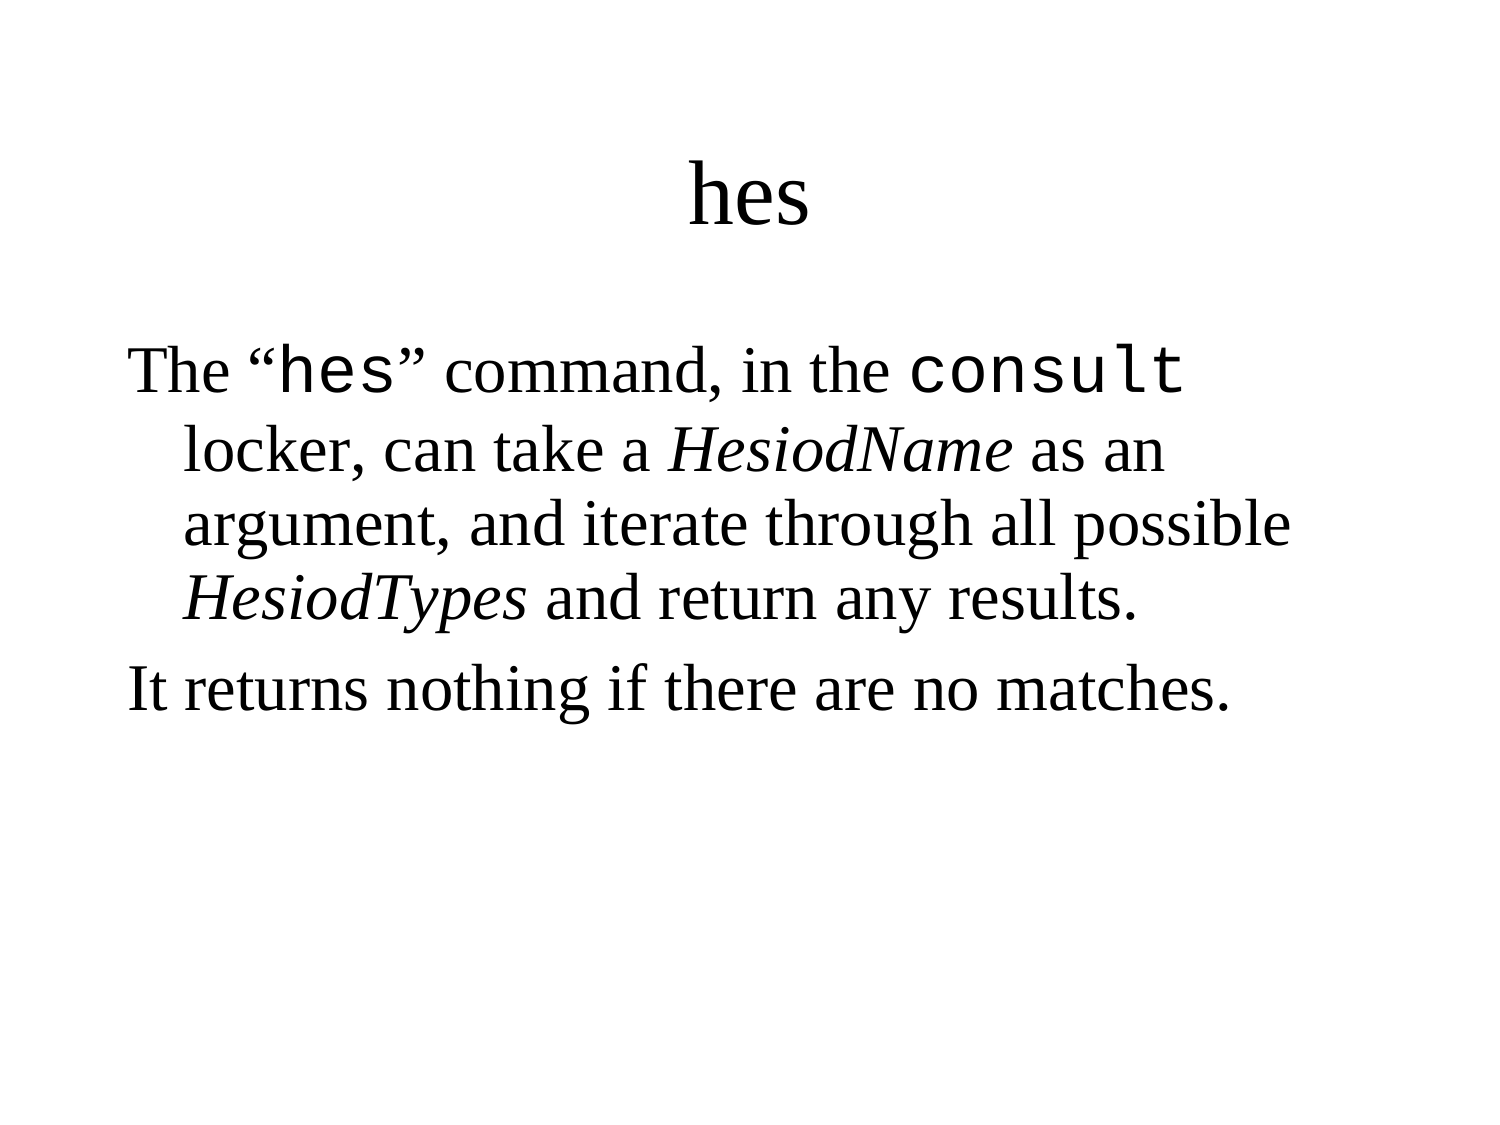

# hes
The “hes” command, in the consult locker, can take a HesiodName as an argument, and iterate through all possible HesiodTypes and return any results.
It returns nothing if there are no matches.